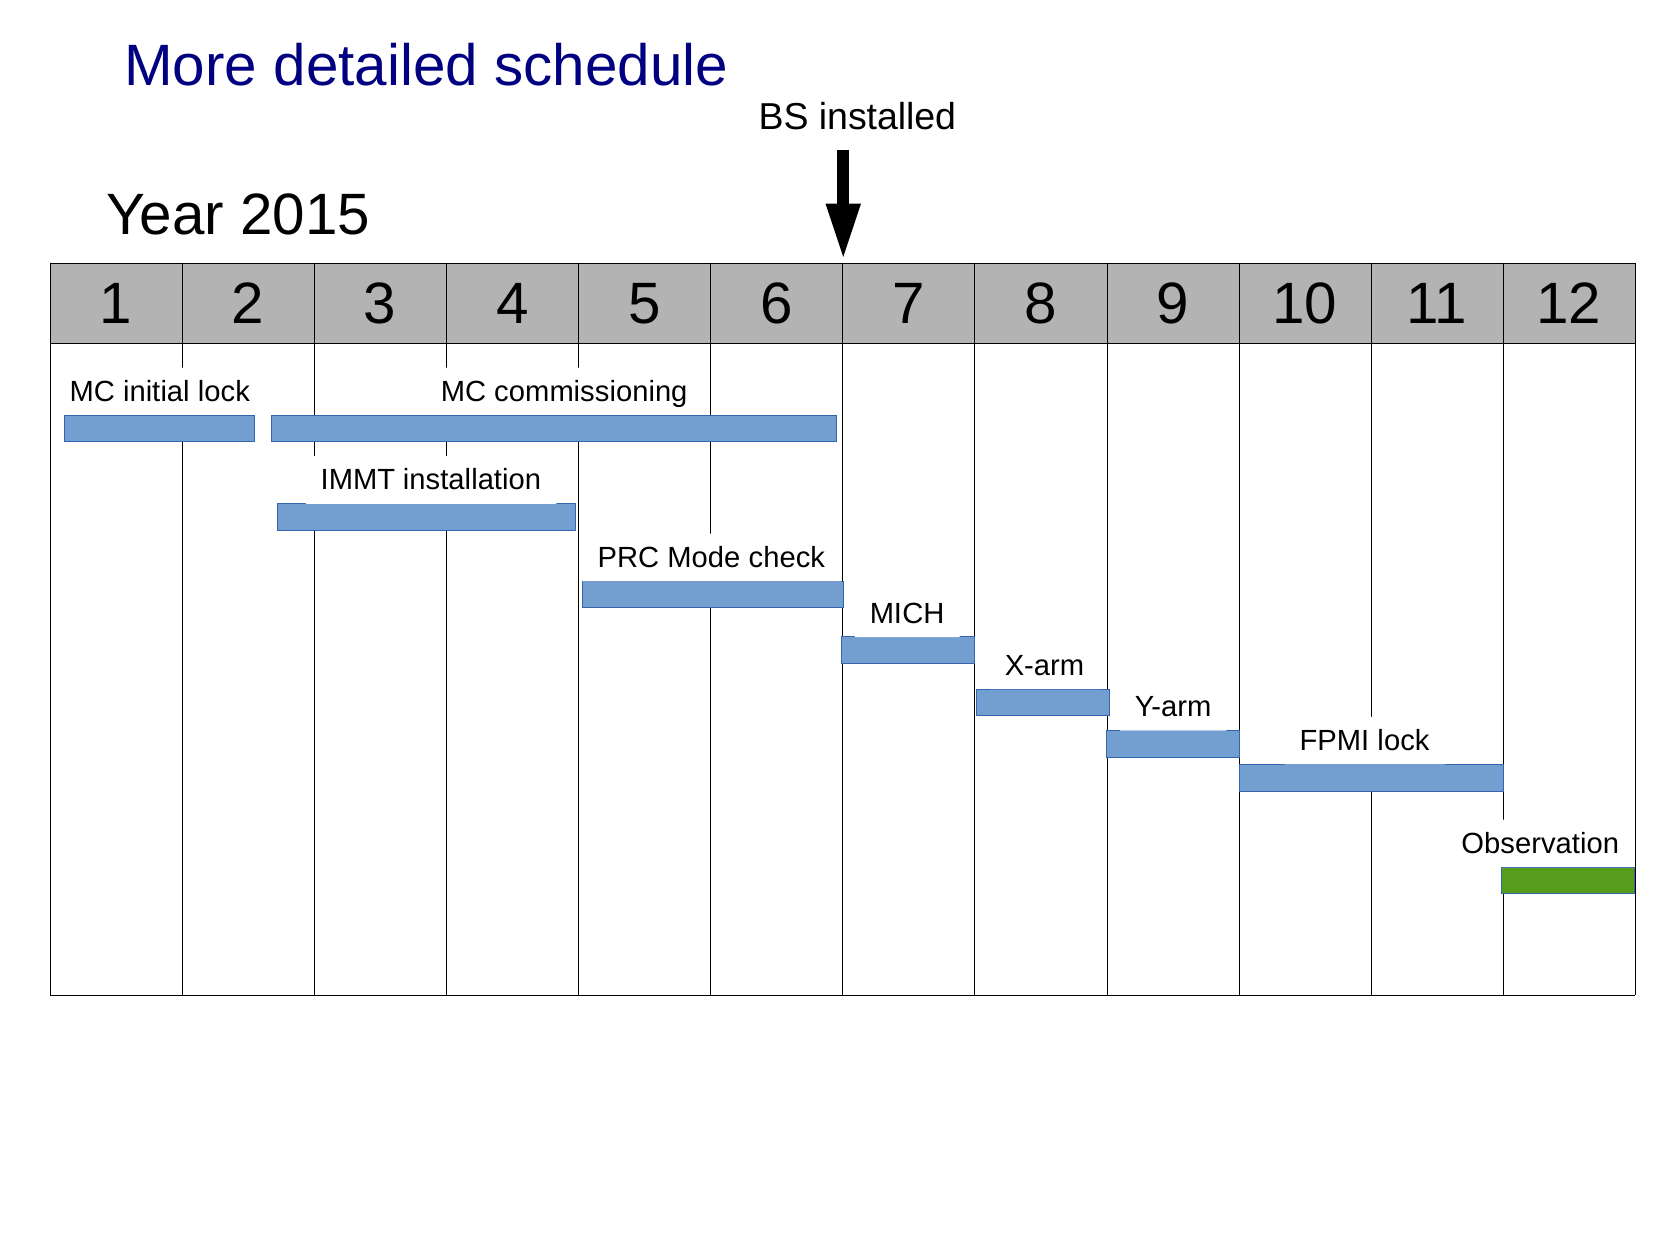

More detailed schedule
BS installed
Year 2015
| 1 | 2 | 3 | 4 | 5 | 6 | 7 | 8 | 9 | 10 | 11 | 12 |
| --- | --- | --- | --- | --- | --- | --- | --- | --- | --- | --- | --- |
| | | | | | | | | | | | |
MC initial lock
MC commissioning
IMMT installation
PRC Mode check
MICH
X-arm
Y-arm
FPMI lock
Observation